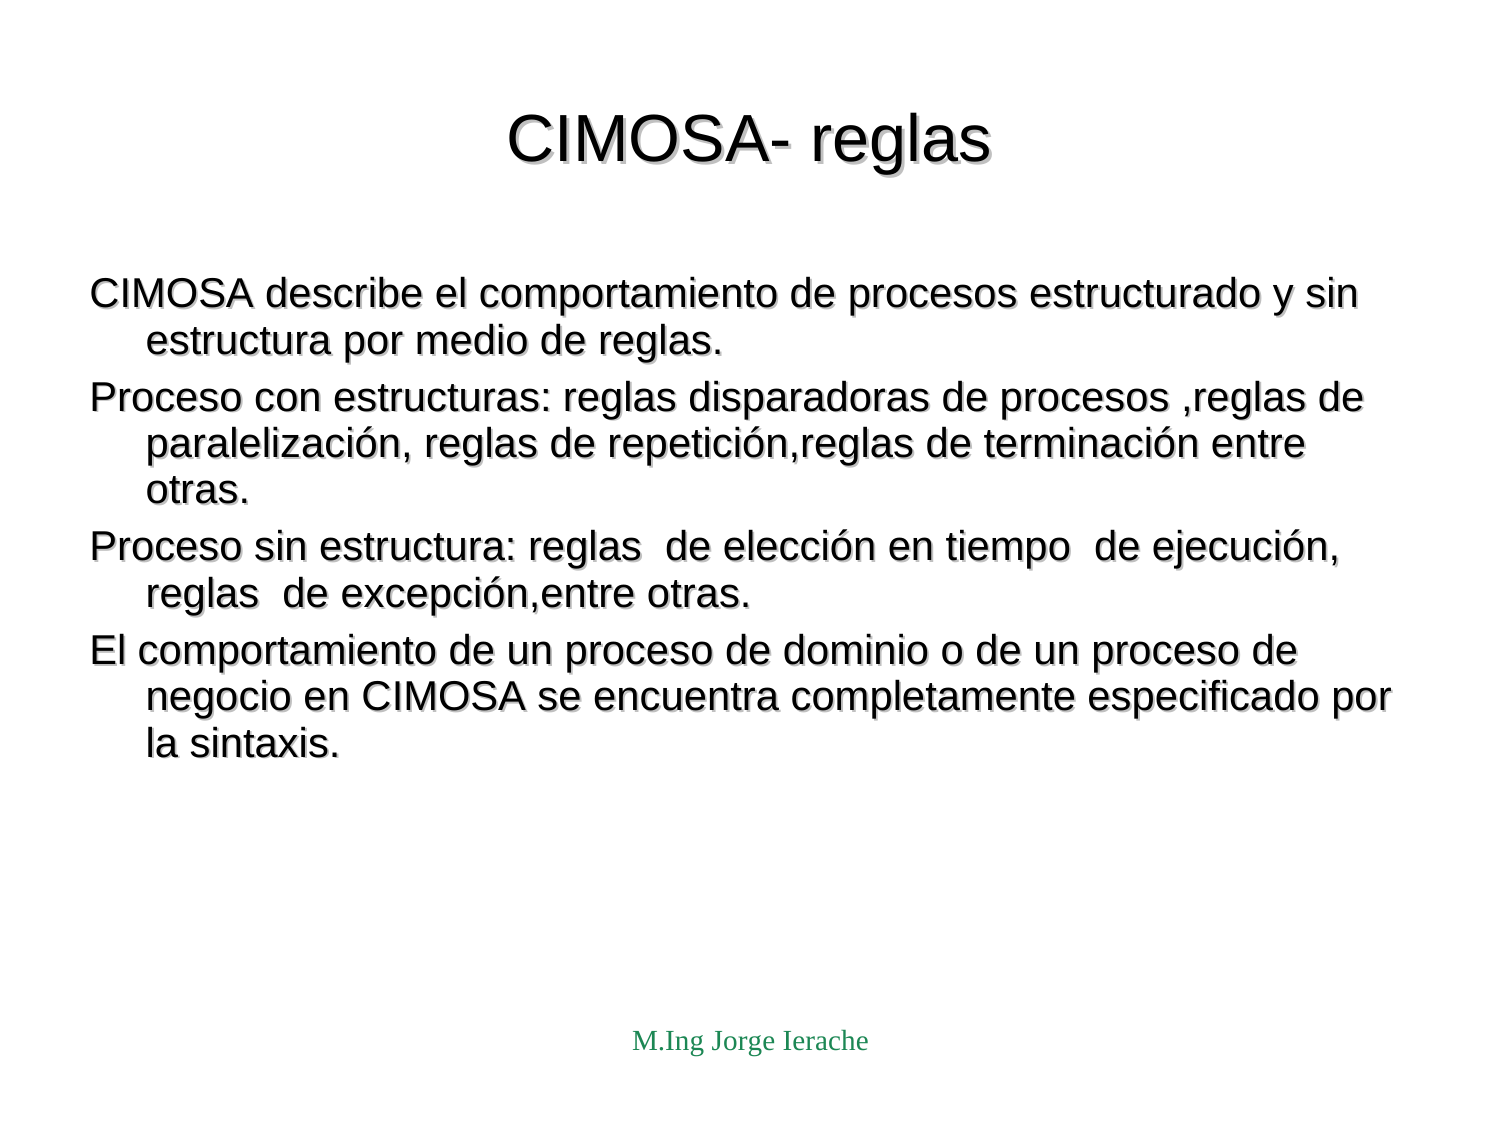

# CIMOSA- reglas
CIMOSA describe el comportamiento de procesos estructurado y sin estructura por medio de reglas.
Proceso con estructuras: reglas disparadoras de procesos ,reglas de paralelización, reglas de repetición,reglas de terminación entre otras.
Proceso sin estructura: reglas de elección en tiempo de ejecución, reglas de excepción,entre otras.
El comportamiento de un proceso de dominio o de un proceso de negocio en CIMOSA se encuentra completamente especificado por la sintaxis.
M.Ing Jorge Ierache